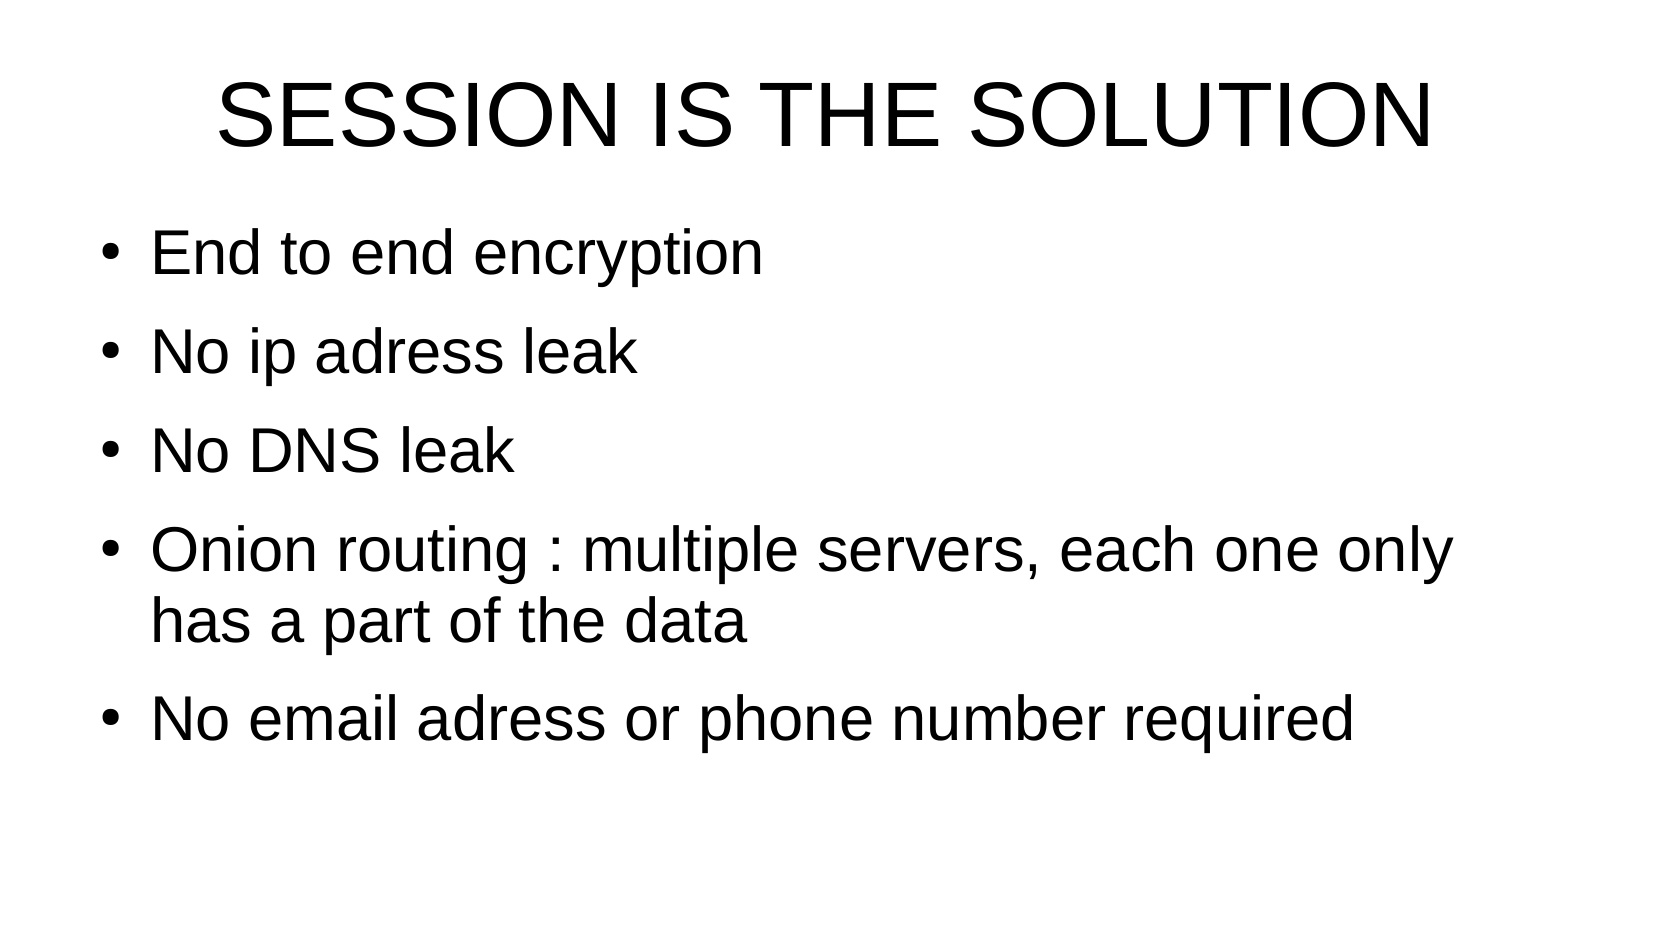

# SESSION IS THE SOLUTION
End to end encryption
No ip adress leak
No DNS leak
Onion routing : multiple servers, each one only has a part of the data
No email adress or phone number required